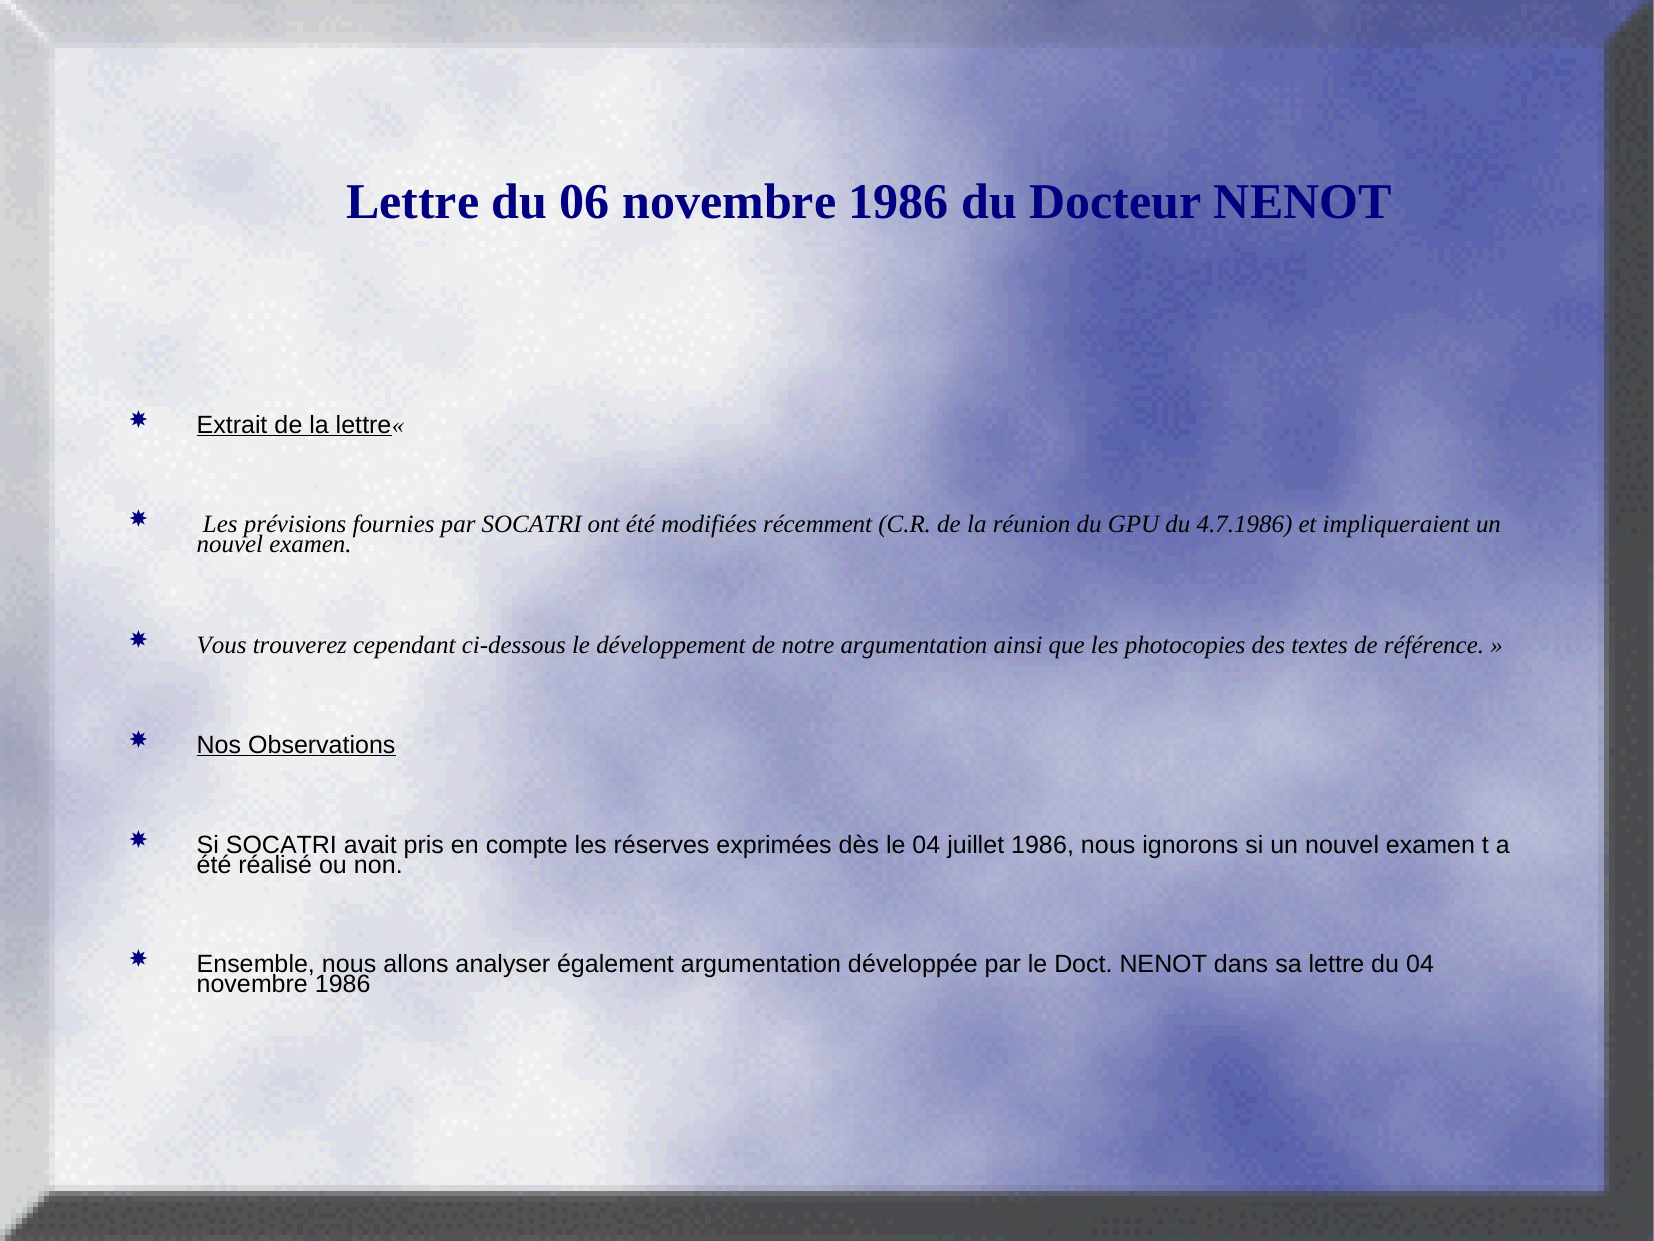

# Lettre du 06 novembre 1986 du Docteur NENOT
Extrait de la lettre«
 Les prévisions fournies par SOCATRI ont été modifiées récemment (C.R. de la réunion du GPU du 4.7.1986) et impliqueraient un nouvel examen.
Vous trouverez cependant ci-dessous le développement de notre argumentation ainsi que les photocopies des textes de référence. »
Nos Observations
Si SOCATRI avait pris en compte les réserves exprimées dès le 04 juillet 1986, nous ignorons si un nouvel examen t a été réalisé ou non.
Ensemble, nous allons analyser également argumentation développée par le Doct. NENOT dans sa lettre du 04 novembre 1986